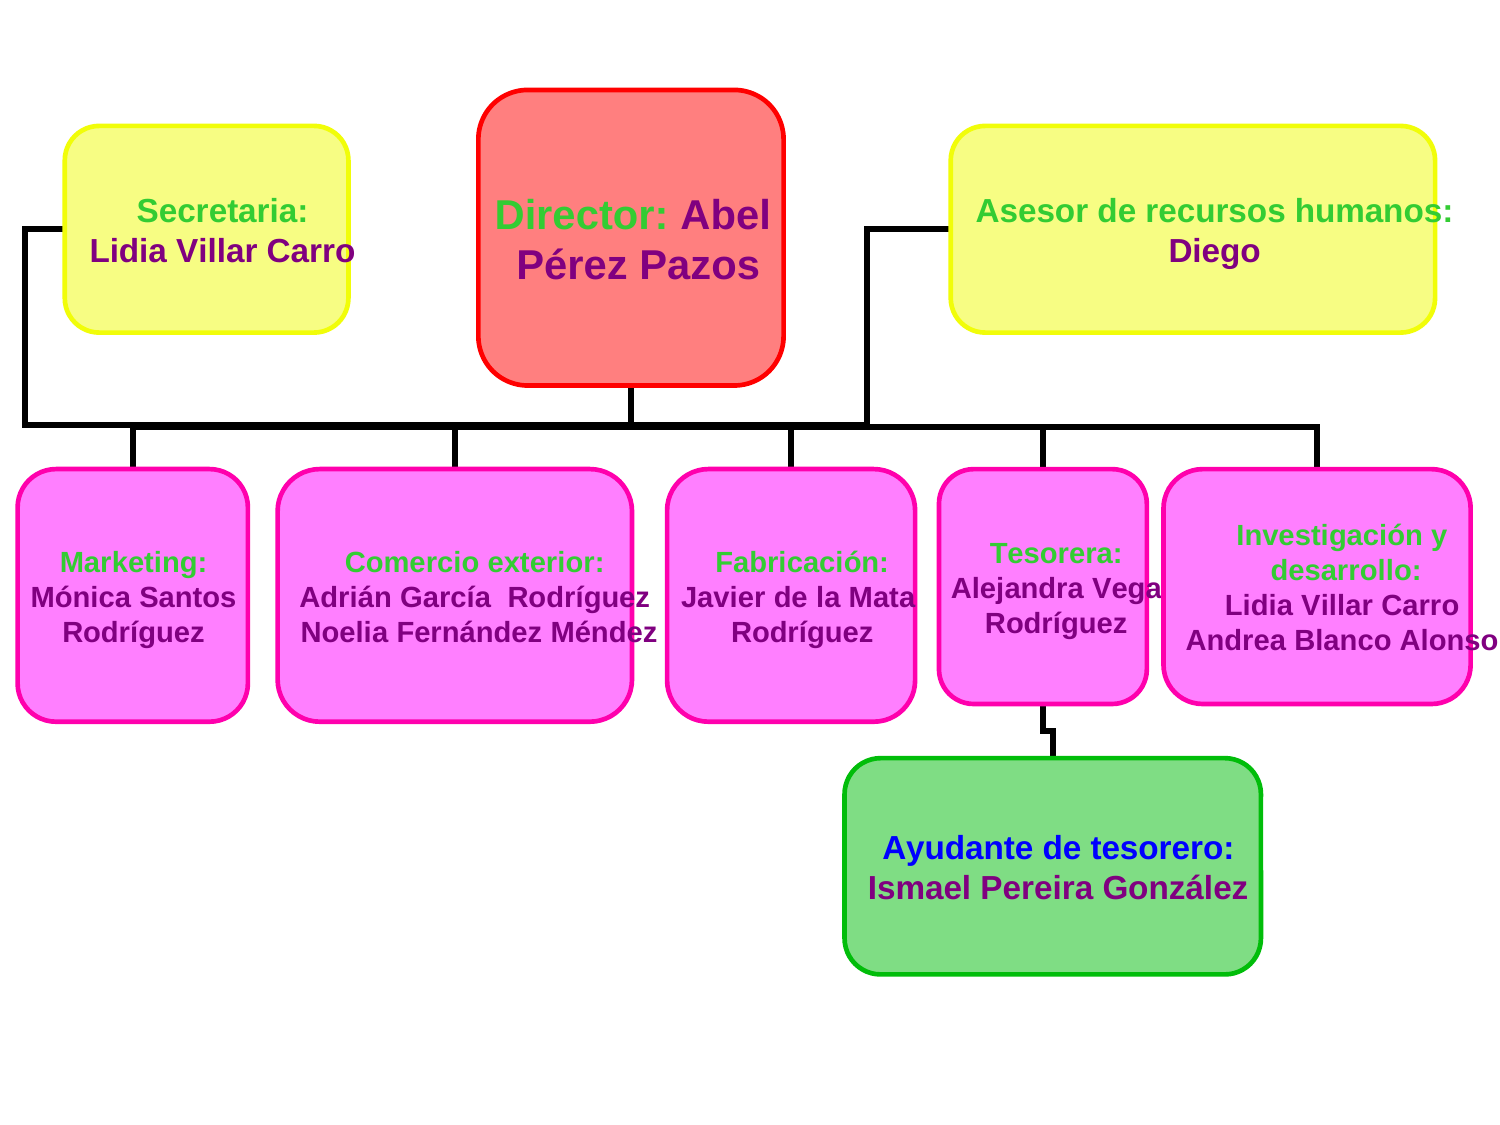

Director: Abel
Pérez Pazos
Secretaria:
Lidia Villar Carro
Asesor de recursos humanos:
Diego
Marketing:
Mónica Santos
Rodríguez
Comercio exterior:
Adrián García Rodríguez
 Noelia Fernández Méndez
Fabricación:
Javier de la Mata
Rodríguez
Tesorera:
Alejandra Vega
Rodríguez
Investigación y
 desarrollo:
Lidia Villar Carro
Andrea Blanco Alonso
Ayudante de tesorero:
Ismael Pereira González